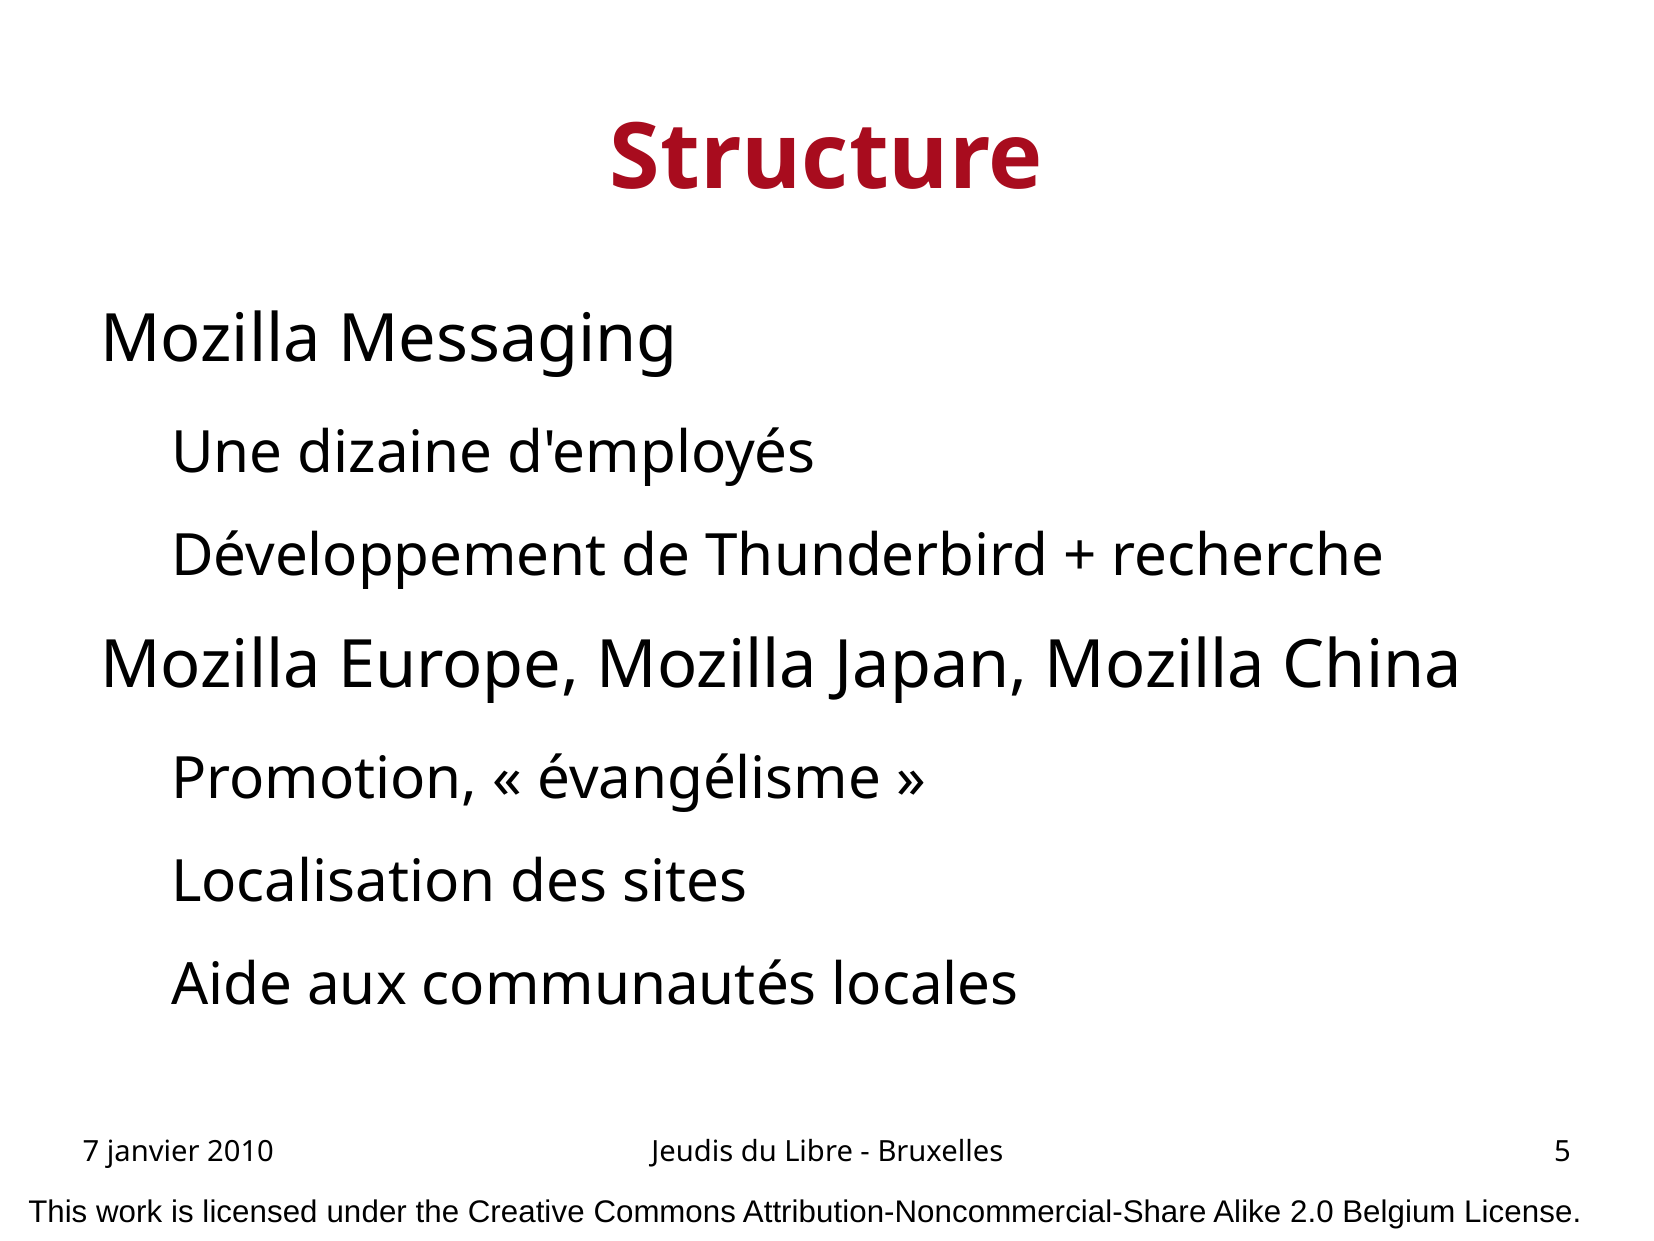

# Structure
Mozilla Messaging
Une dizaine d'employés
Développement de Thunderbird + recherche
Mozilla Europe, Mozilla Japan, Mozilla China
Promotion, « évangélisme »
Localisation des sites
Aide aux communautés locales
7 janvier 2010
Jeudis du Libre - Bruxelles
5
This work is licensed under the Creative Commons Attribution-Noncommercial-Share Alike 2.0 Belgium License.